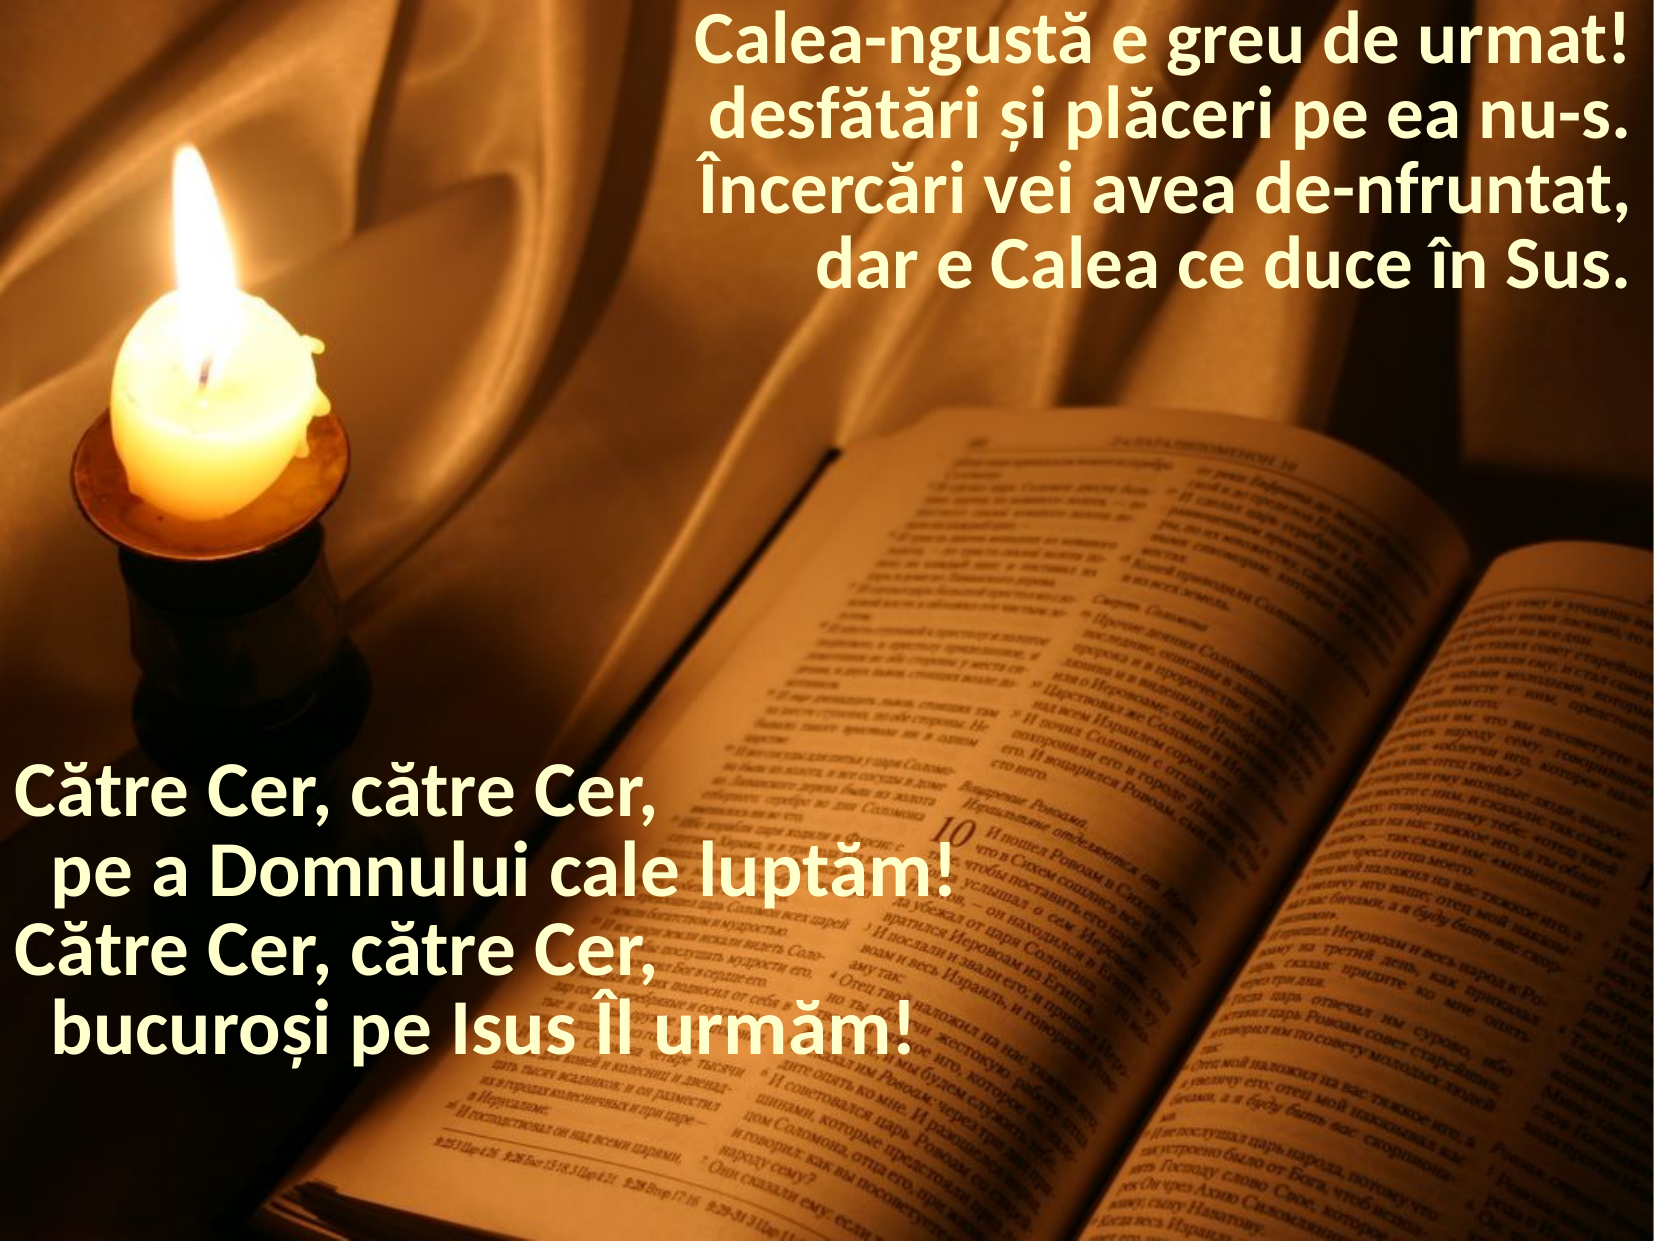

Calea-ngustă e greu de urmat!
desfătări și plăceri pe ea nu-s.
Încercări vei avea de-nfruntat,
dar e Calea ce duce în Sus.
Către Cer, către Cer,
 pe a Domnului cale luptăm!
Către Cer, către Cer,
 bucuroși pe Isus Îl urmăm!